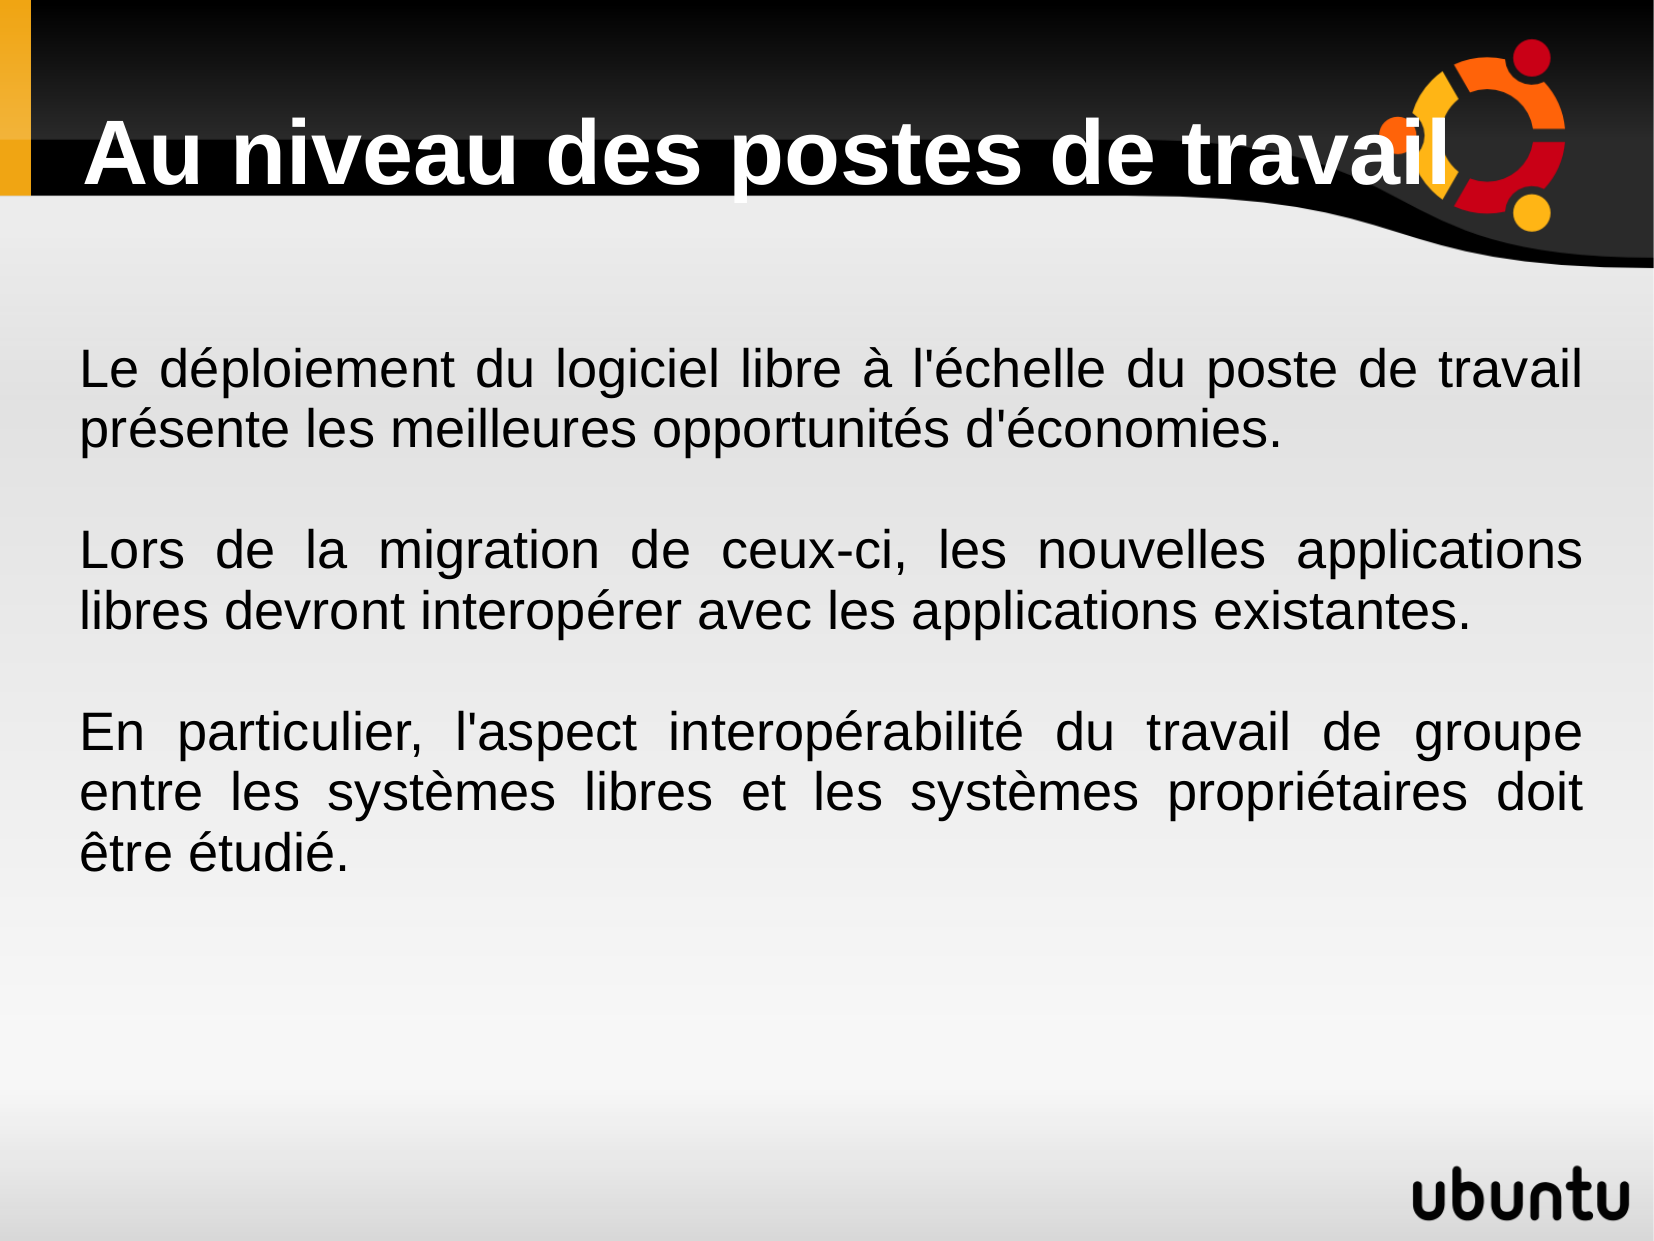

# Au niveau des postes de travail
Le déploiement du logiciel libre à l'échelle du poste de travail présente les meilleures opportunités d'économies.
Lors de la migration de ceux-ci, les nouvelles applications libres devront interopérer avec les applications existantes.
En particulier, l'aspect interopérabilité du travail de groupe entre les systèmes libres et les systèmes propriétaires doit être étudié.